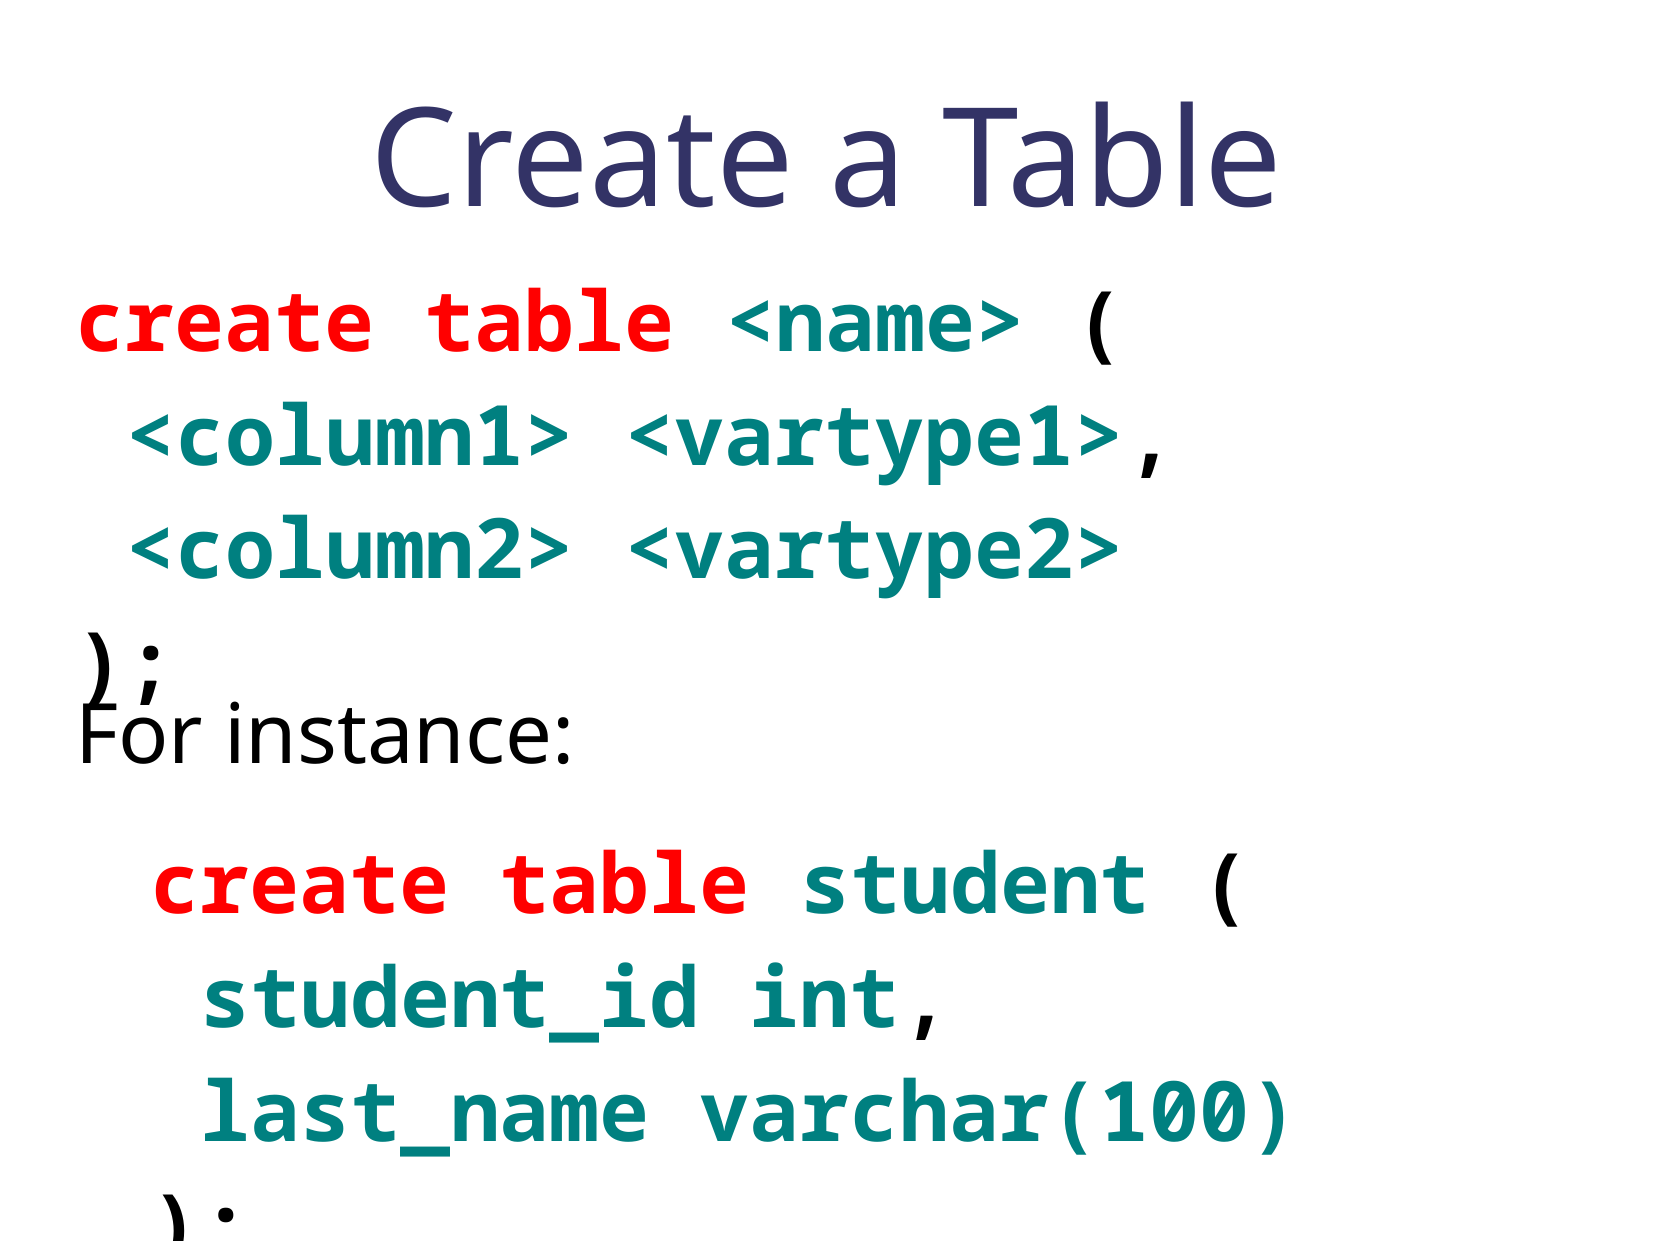

# Create a Table
create table <name> (
 <column1> <vartype1>,
 <column2> <vartype2>
);
For instance:
create table student (
 student_id int,
 last_name varchar(100)
);